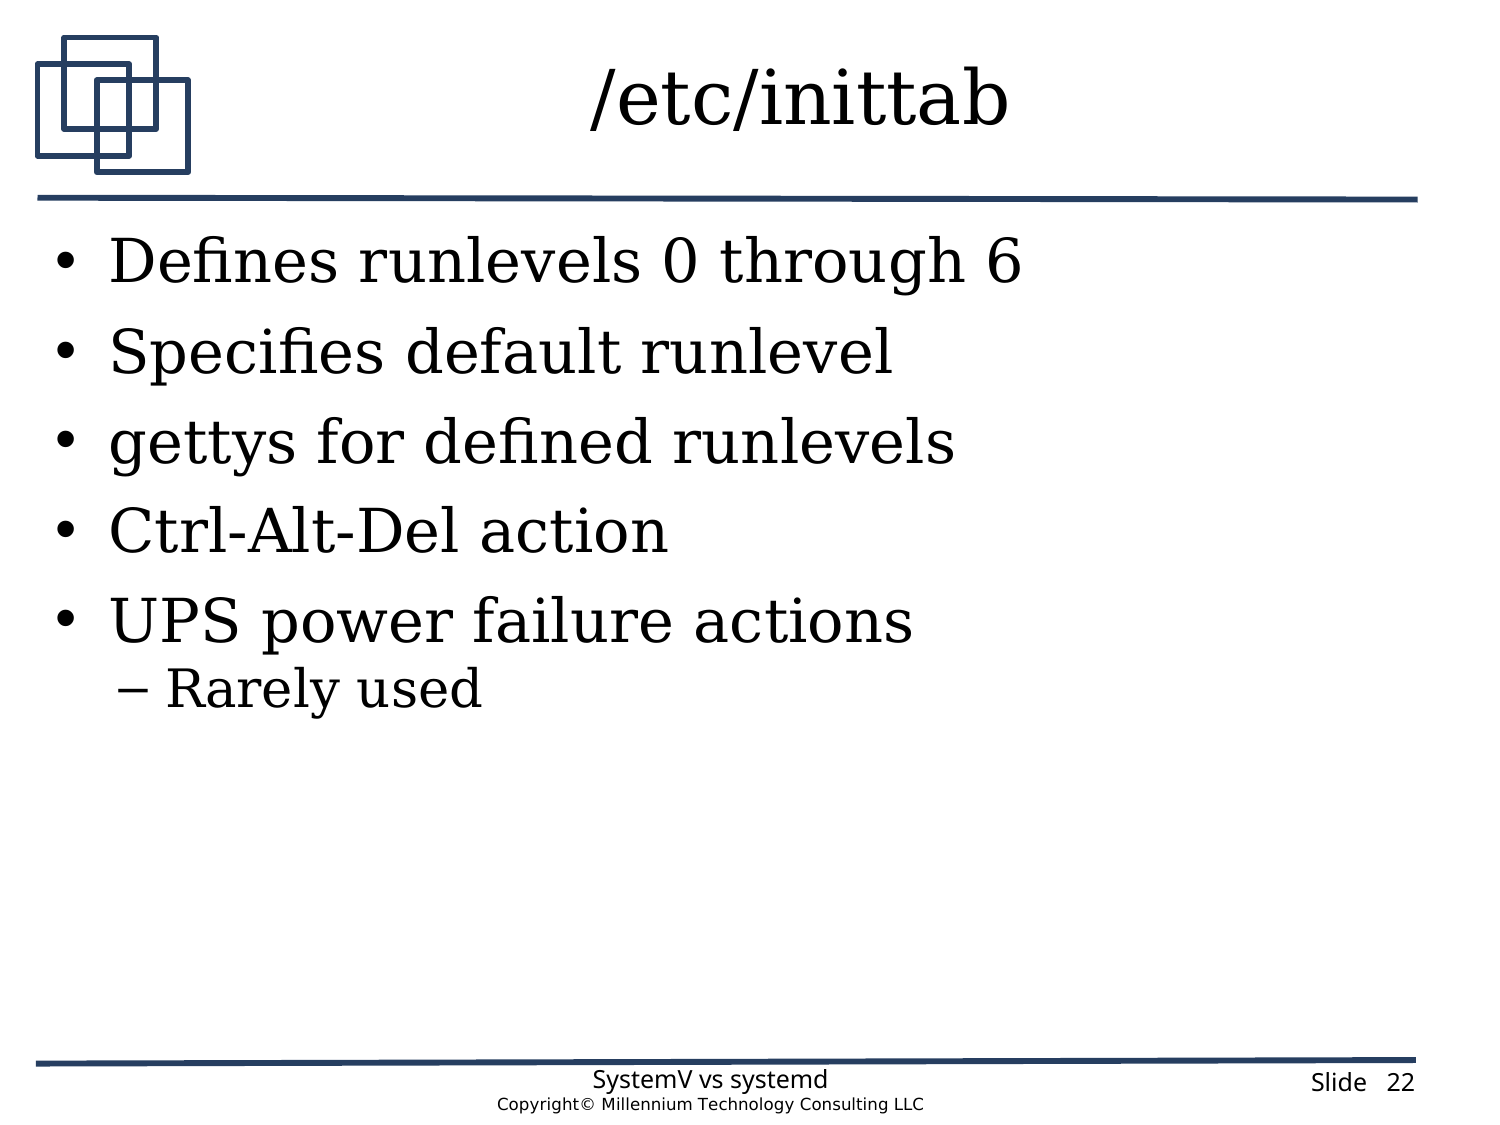

# /etc/inittab
Defines runlevels 0 through 6
Specifies default runlevel
gettys for defined runlevels
Ctrl-Alt-Del action
UPS power failure actions
Rarely used